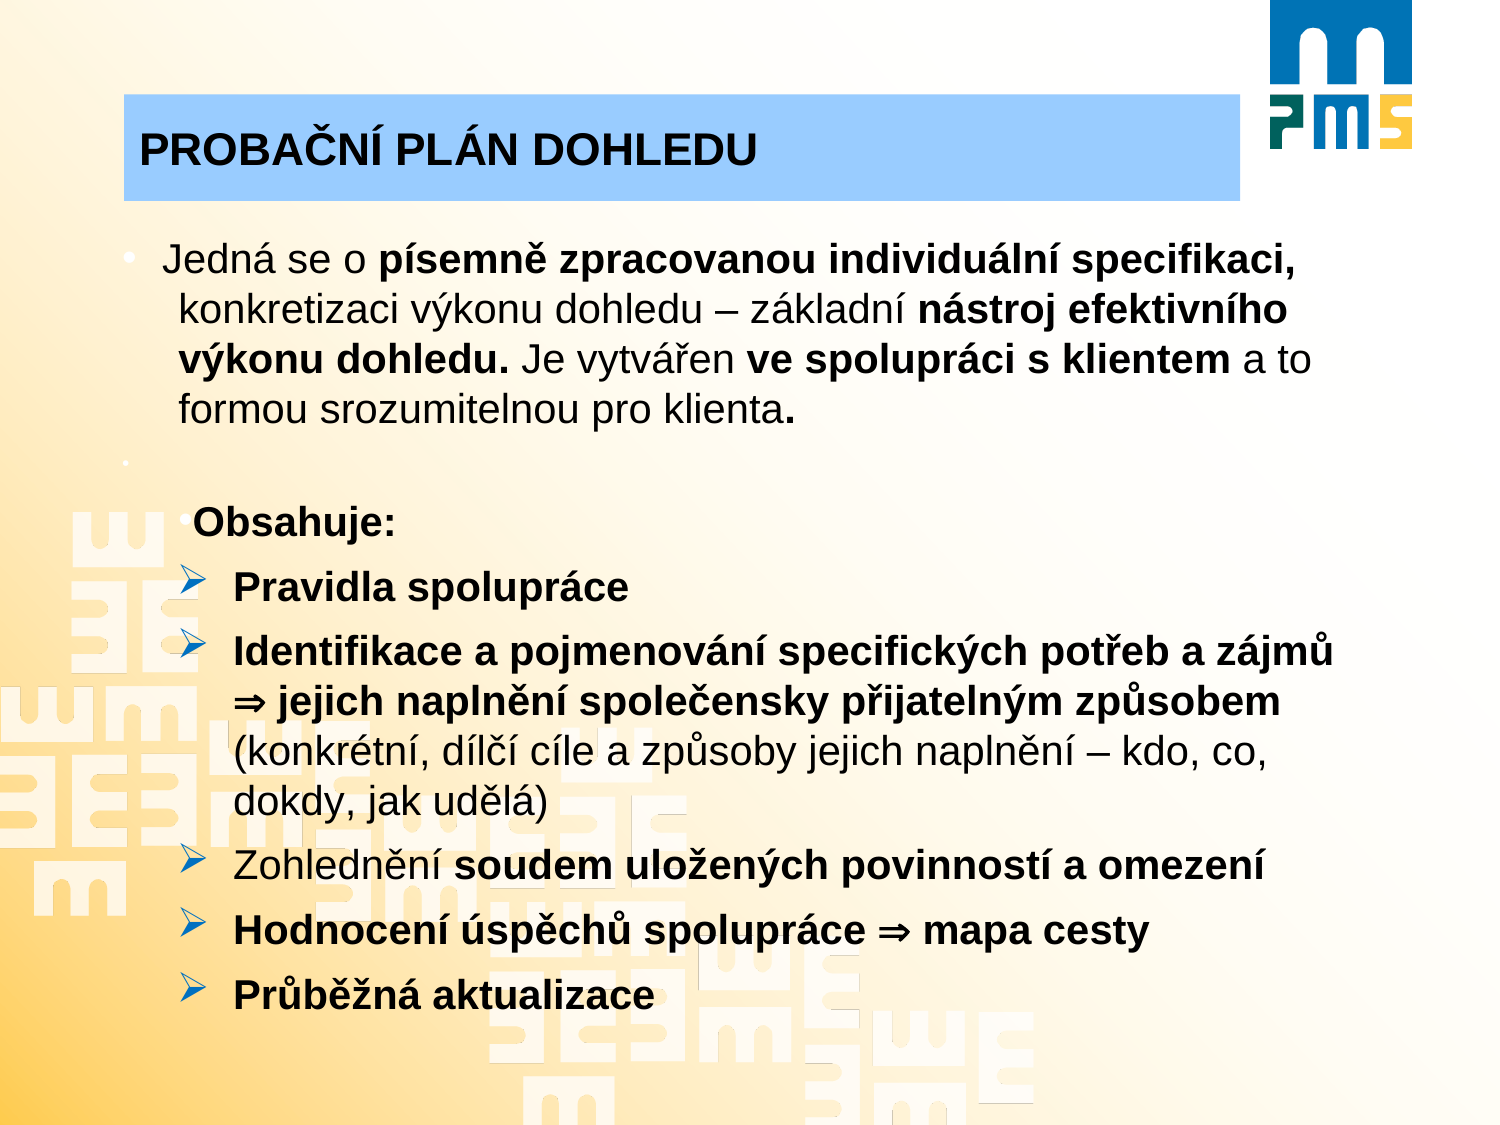

# PROBAČNÍ PLÁN DOHLEDU
 Jedná se o písemně zpracovanou individuální specifikaci, konkretizaci výkonu dohledu – základní nástroj efektivního výkonu dohledu. Je vytvářen ve spolupráci s klientem a to formou srozumitelnou pro klienta.
Obsahuje:
Pravidla spolupráce
Identifikace a pojmenování specifických potřeb a zájmů  jejich naplnění společensky přijatelným způsobem (konkrétní, dílčí cíle a způsoby jejich naplnění – kdo, co, dokdy, jak udělá)
Zohlednění soudem uložených povinností a omezení
Hodnocení úspěchů spolupráce  mapa cesty
Průběžná aktualizace